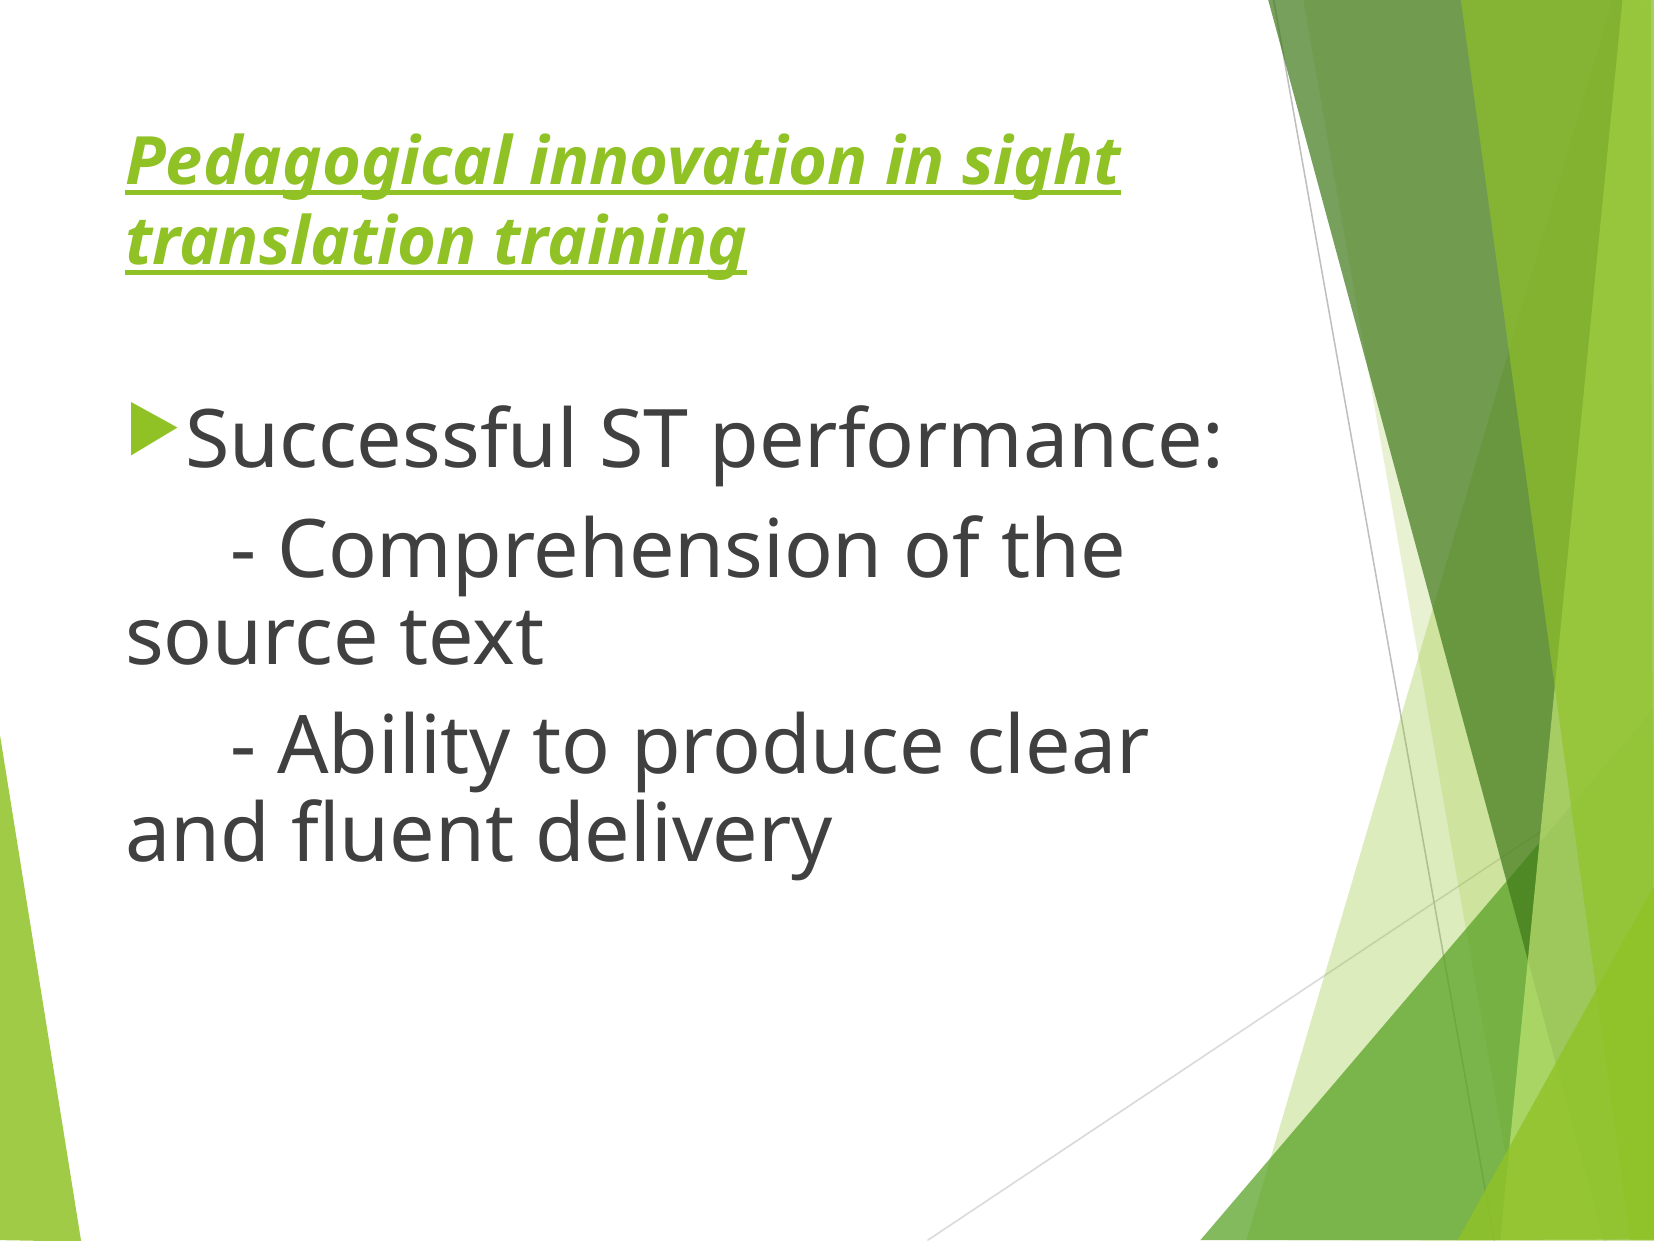

# Pedagogical innovation in sight translation training
Successful ST performance:
 - Comprehension of the source text
 - Ability to produce clear and fluent delivery